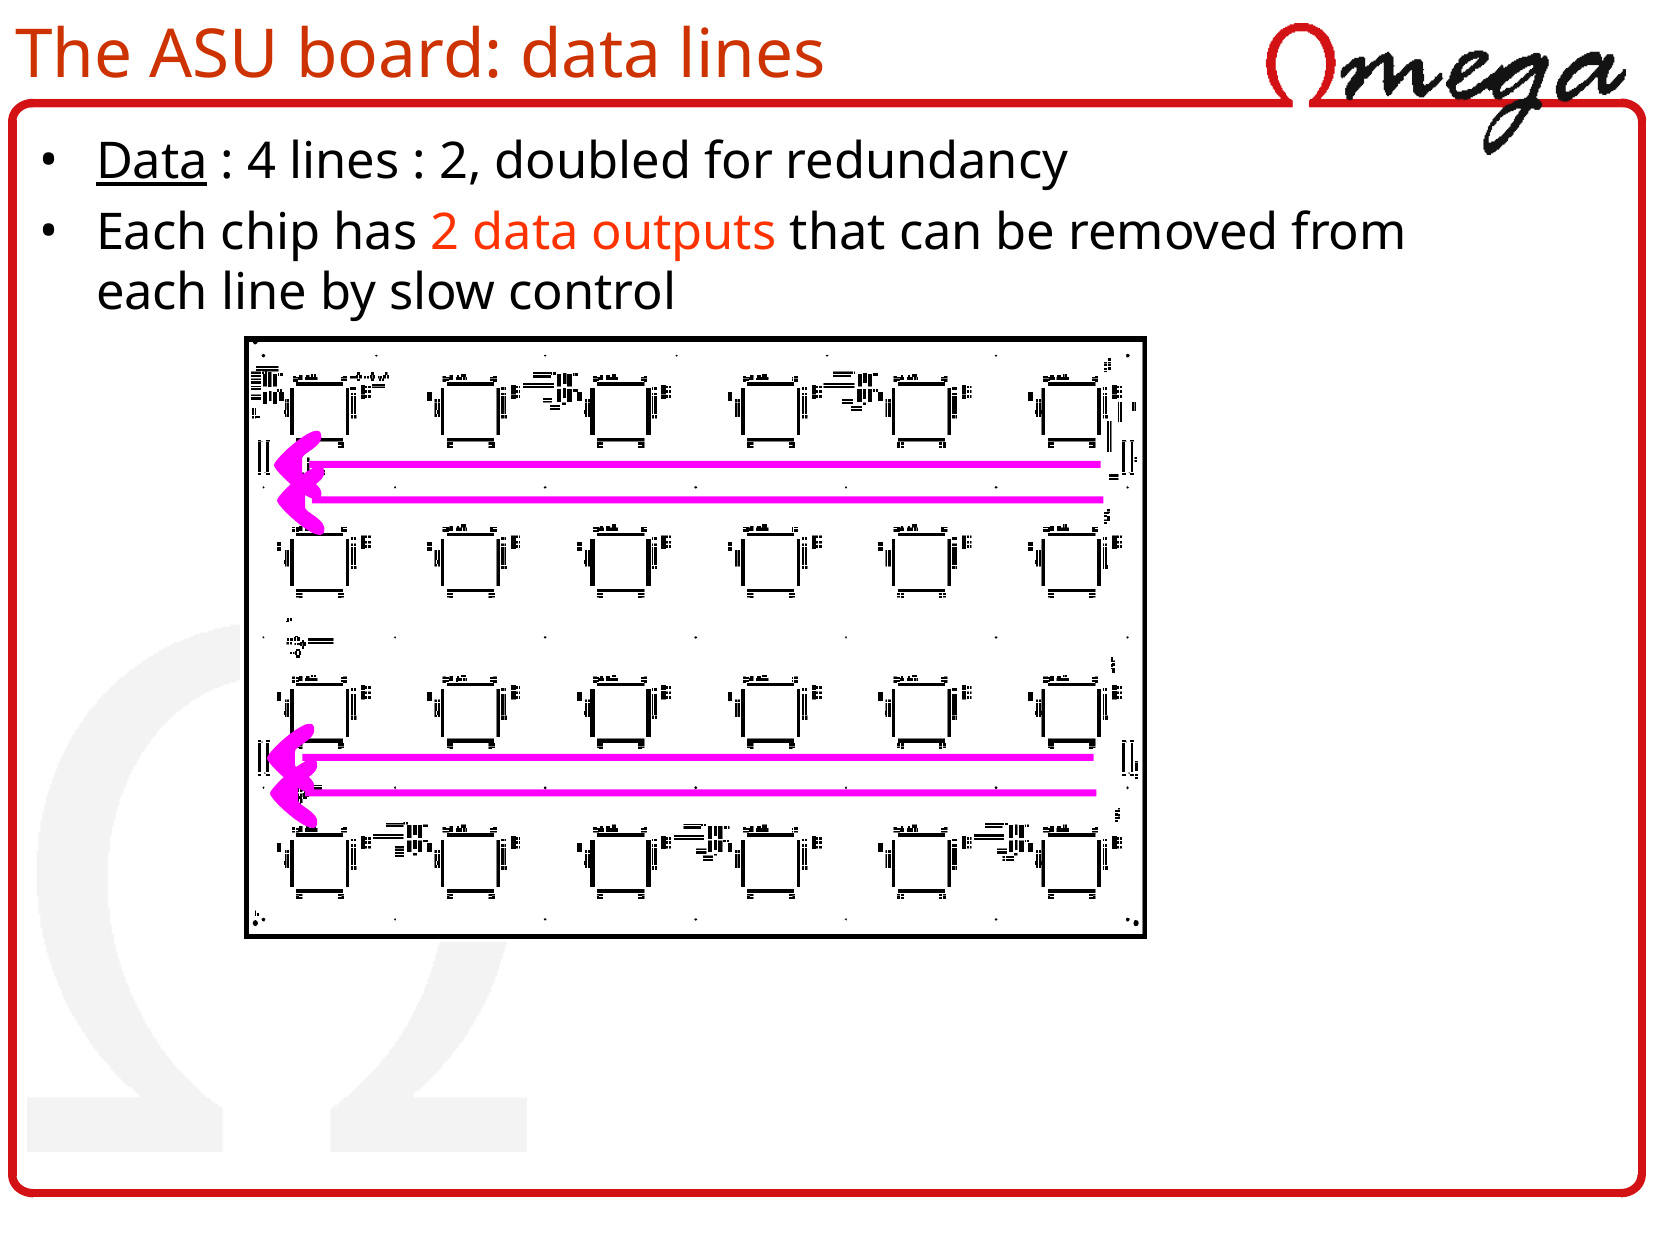

# The ASU board: data lines
Data : 4 lines : 2, doubled for redundancy
Each chip has 2 data outputs that can be removed from each line by slow control